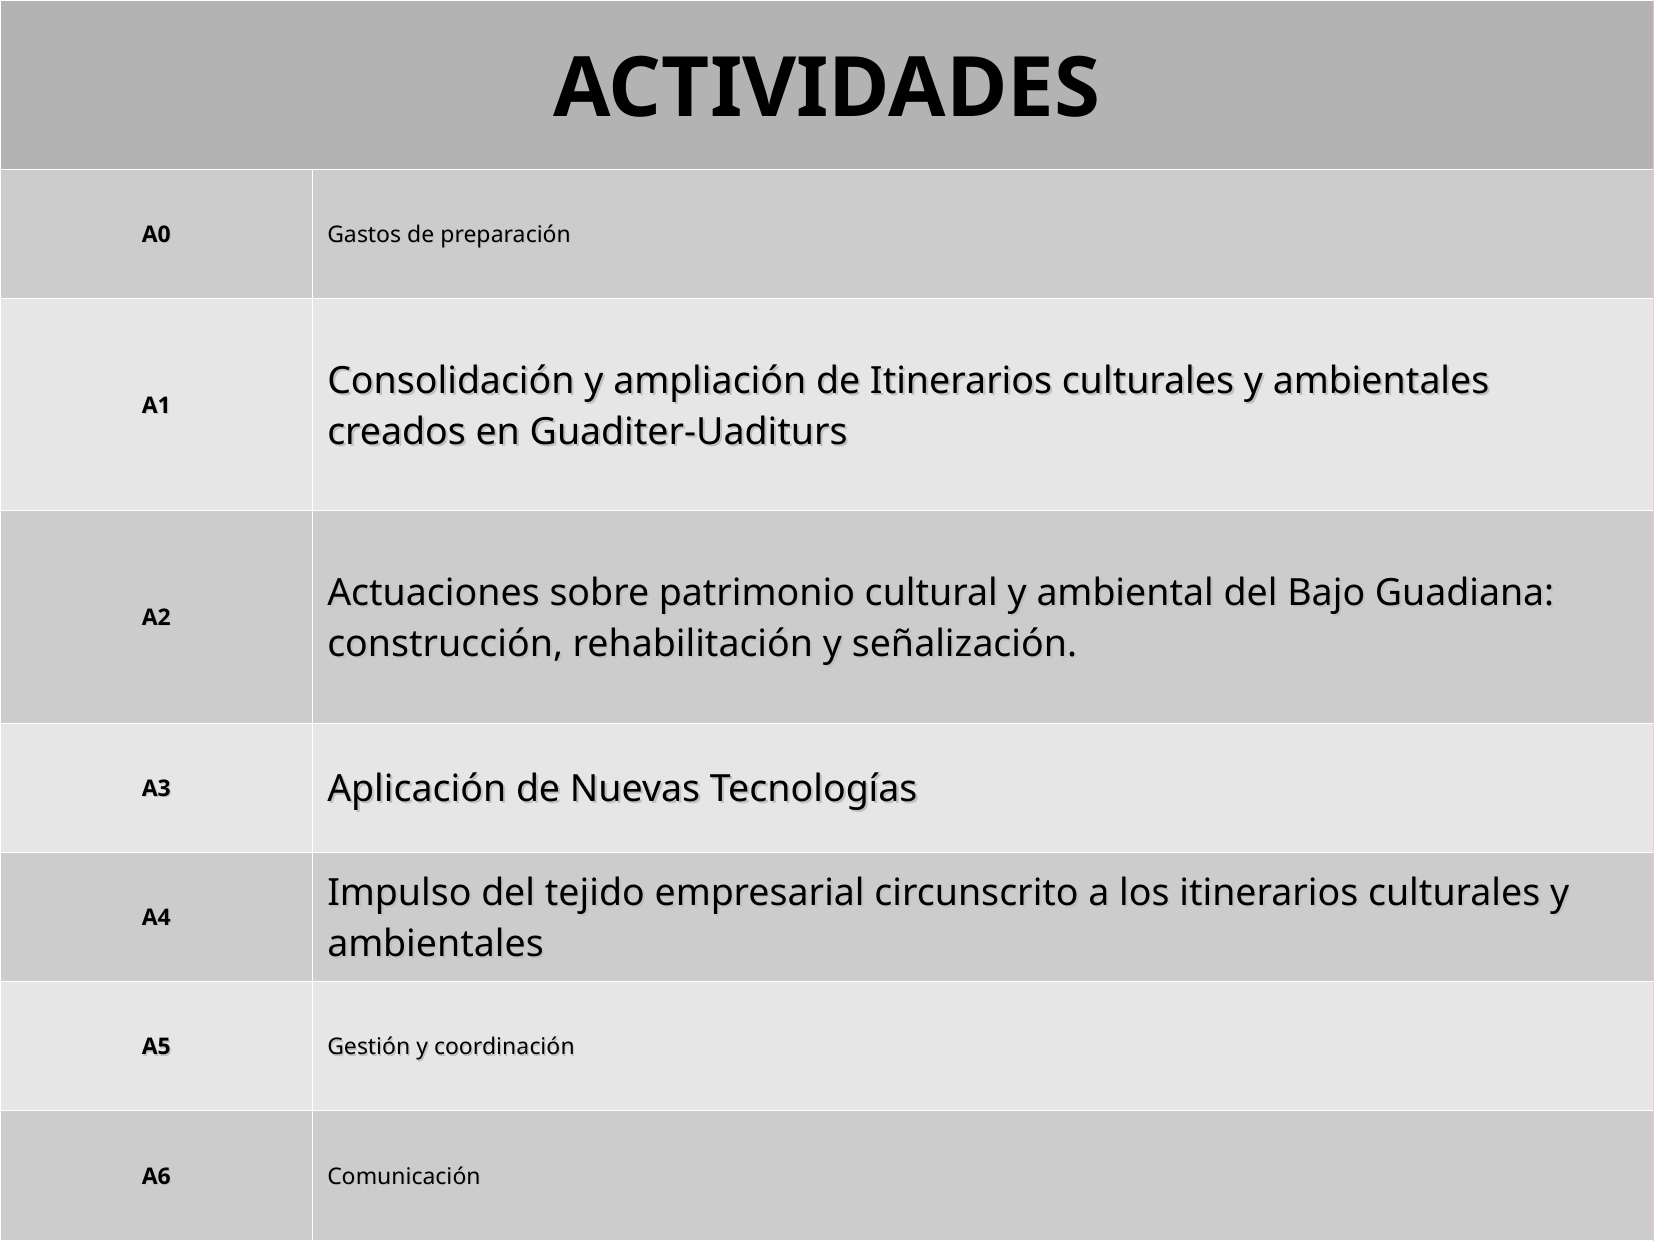

| ACTIVIDADES | |
| --- | --- |
| A0 | Gastos de preparación |
| A1 | Consolidación y ampliación de Itinerarios culturales y ambientales creados en Guaditer-Uaditurs |
| A2 | Actuaciones sobre patrimonio cultural y ambiental del Bajo Guadiana: construcción, rehabilitación y señalización. |
| A3 | Aplicación de Nuevas Tecnologías |
| A4 | Impulso del tejido empresarial circunscrito a los itinerarios culturales y ambientales |
| A5 | Gestión y coordinación |
| A6 | Comunicación |
#